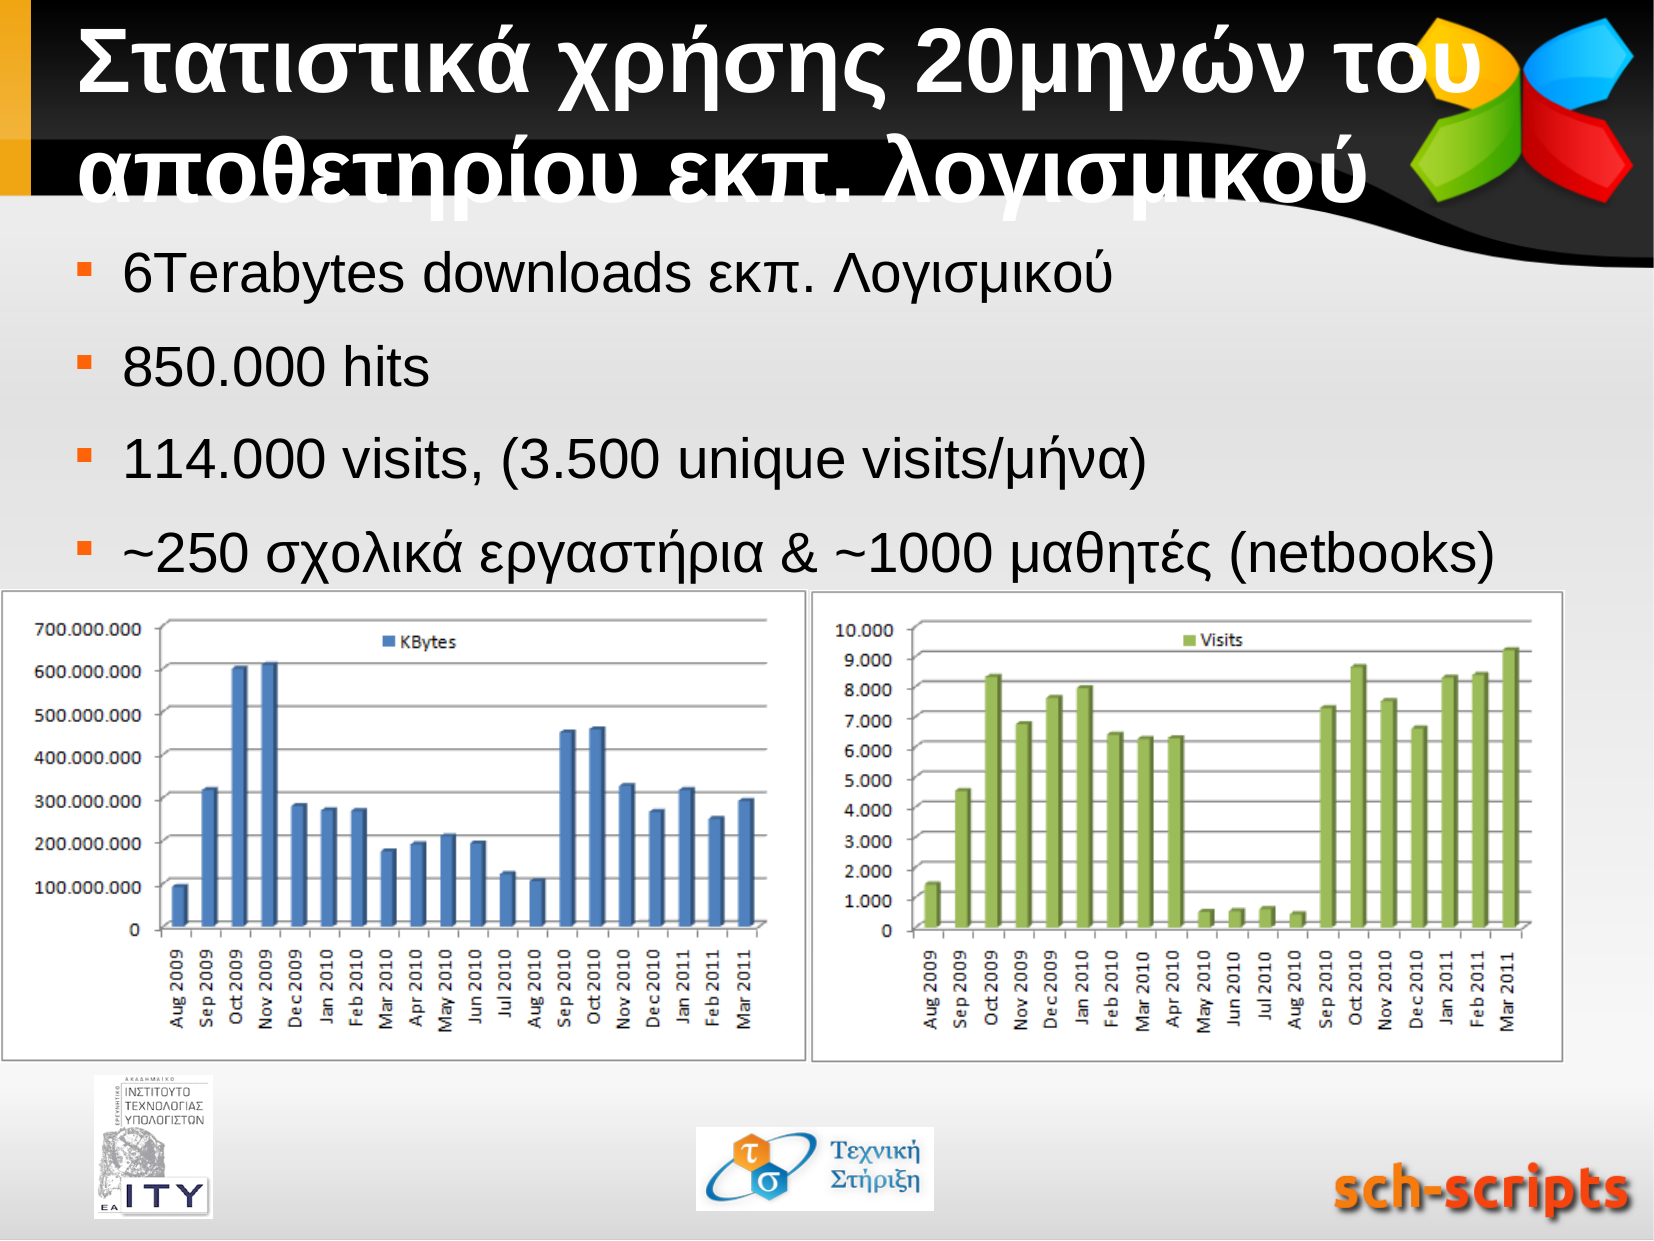

# Στατιστικά χρήσης 20μηνών του αποθετηρίου εκπ. λογισμικού
6Terabytes downloads εκπ. Λογισμικού
850.000 hits
114.000 visits, (3.500 unique visits/μήνα)
~250 σχολικά εργαστήρια & ~1000 μαθητές (netbooks)